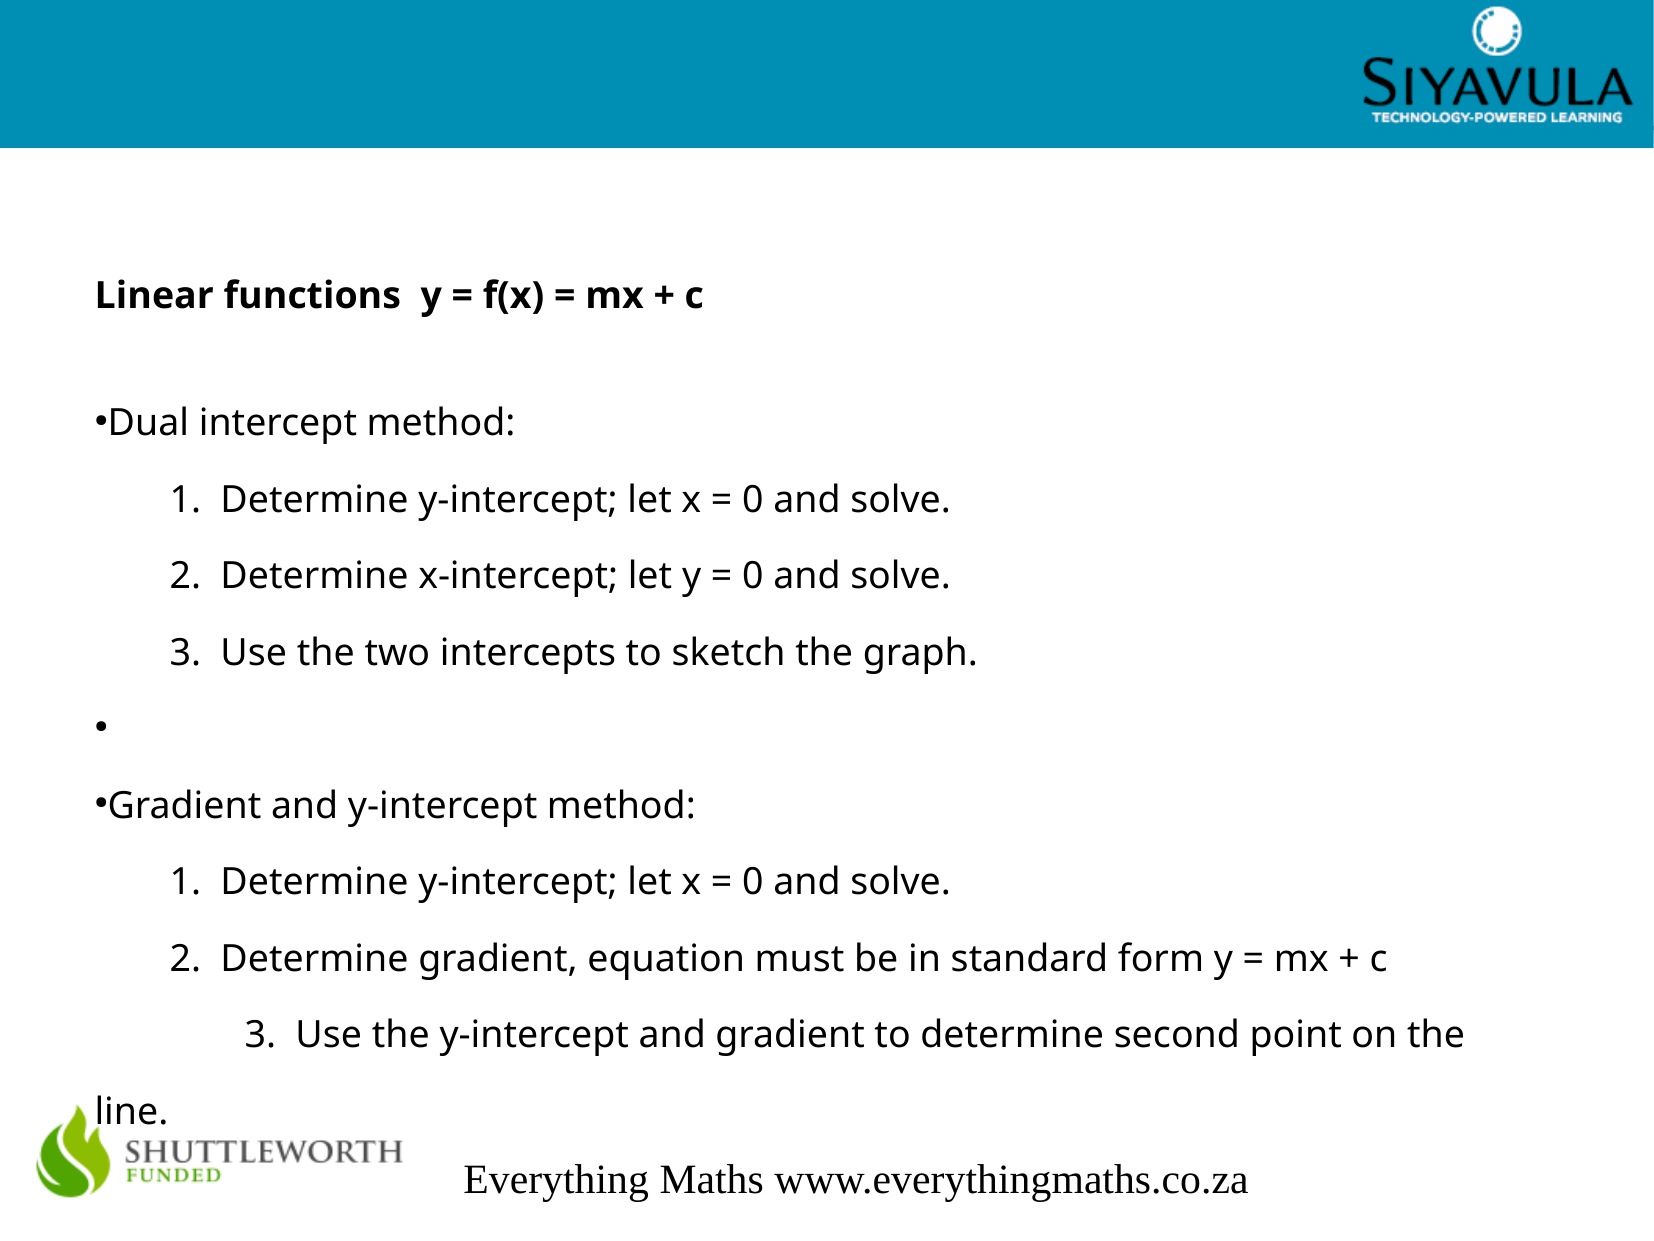

Linear functions y = f(x) = mx + c
Dual intercept method:
	1. Determine y-intercept; let x = 0 and solve.
	2. Determine x-intercept; let y = 0 and solve.
	3. Use the two intercepts to sketch the graph.
Gradient and y-intercept method:
	1. Determine y-intercept; let x = 0 and solve.
	2. Determine gradient, equation must be in standard form y = mx + c
		3. Use the y-intercept and gradient to determine second point on the line.
Everything Maths www.everythingmaths.co.za